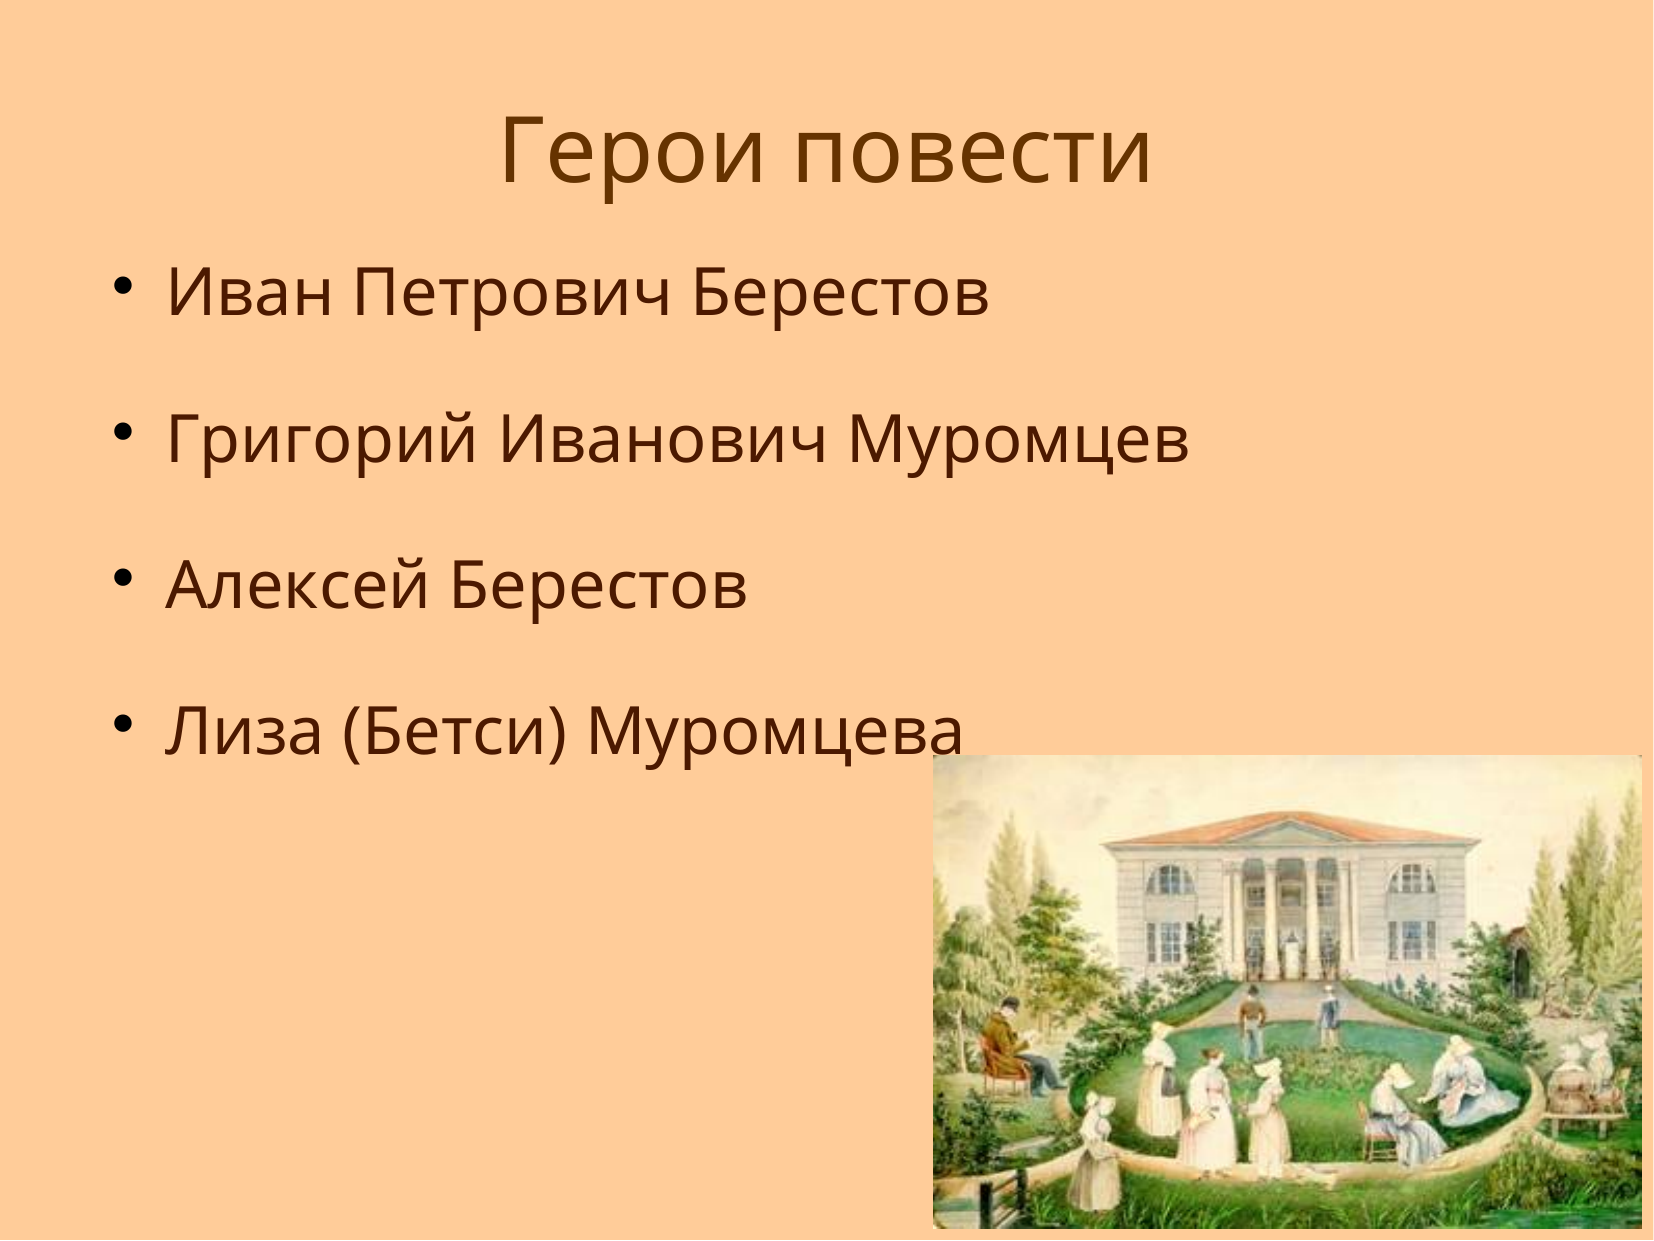

# Герои повести
Иван Петрович Берестов
Григорий Иванович Муромцев
Алексей Берестов
Лиза (Бетси) Муромцева